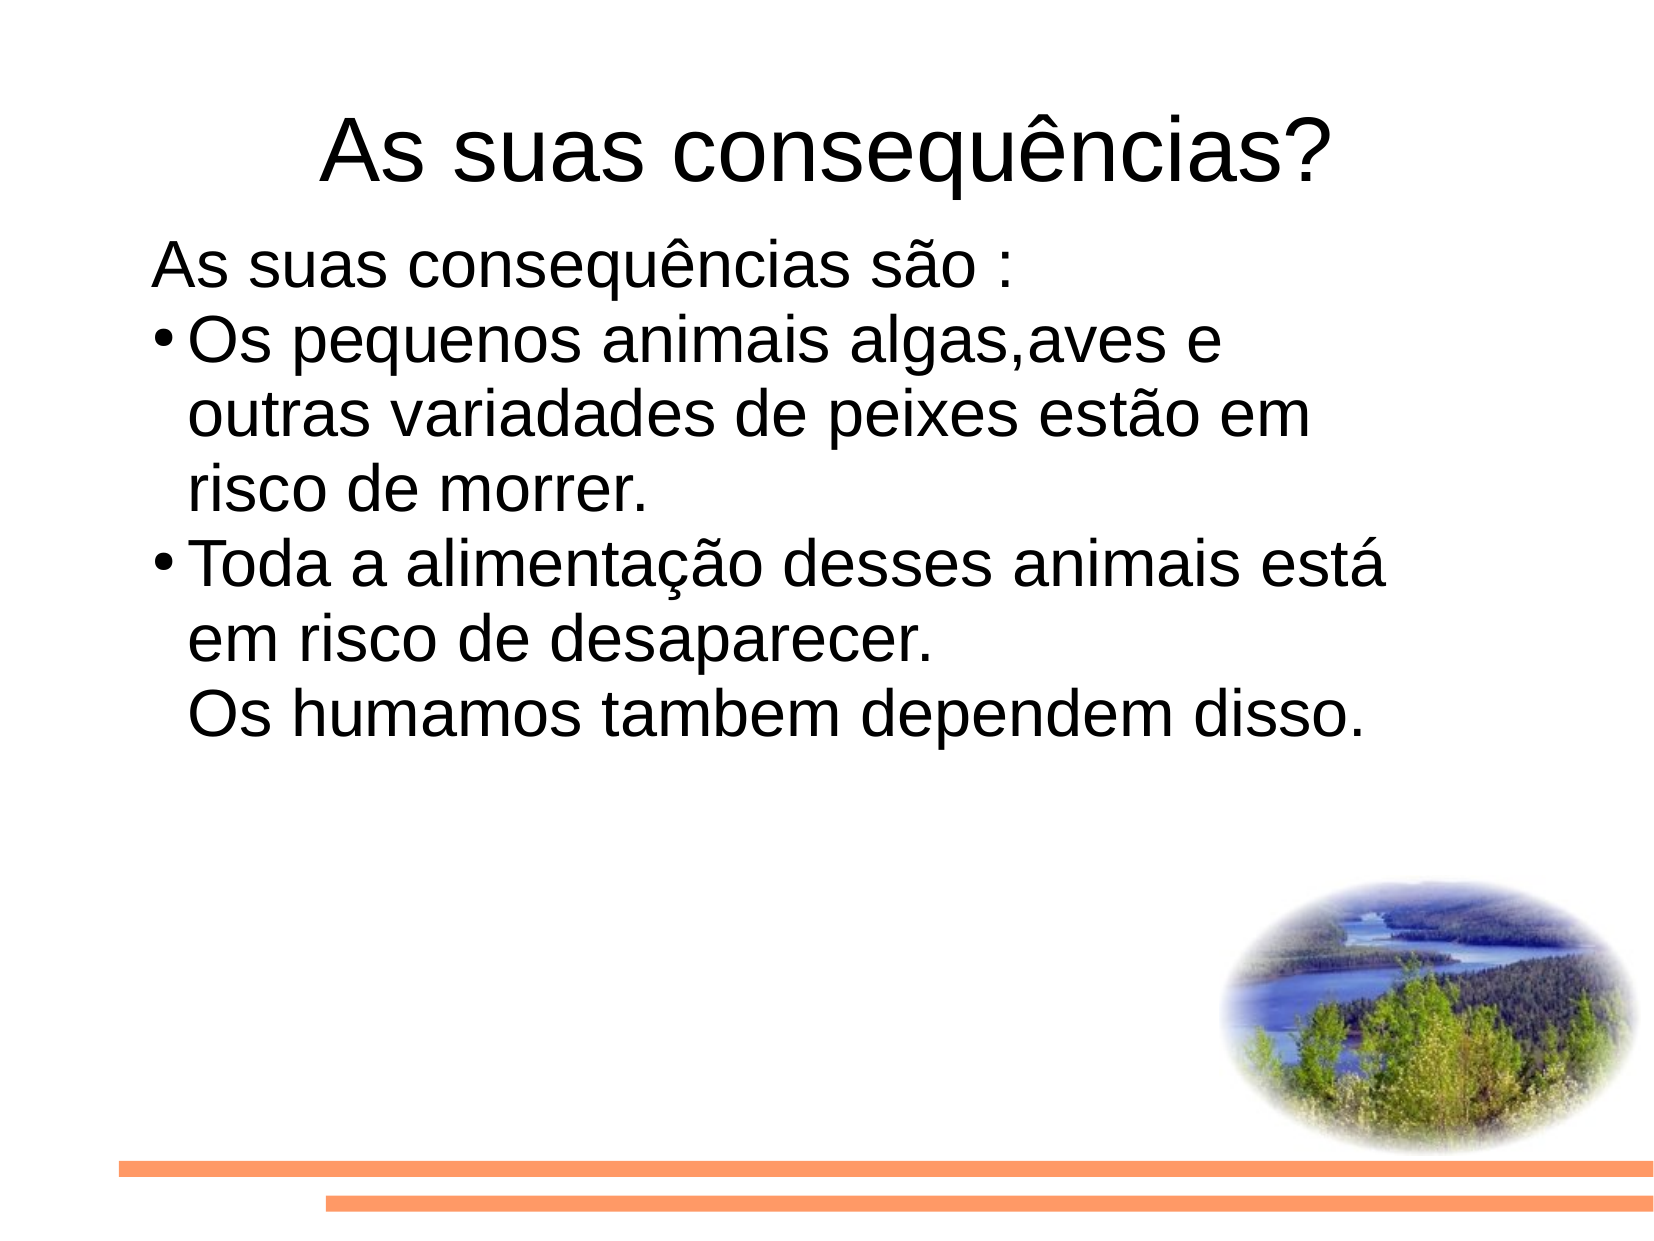

# As suas consequências?
As suas consequências são :
Os pequenos animais algas,aves e outras variadades de peixes estão em risco de morrer.
Toda a alimentação desses animais está em risco de desaparecer.
Os humamos tambem dependem disso.